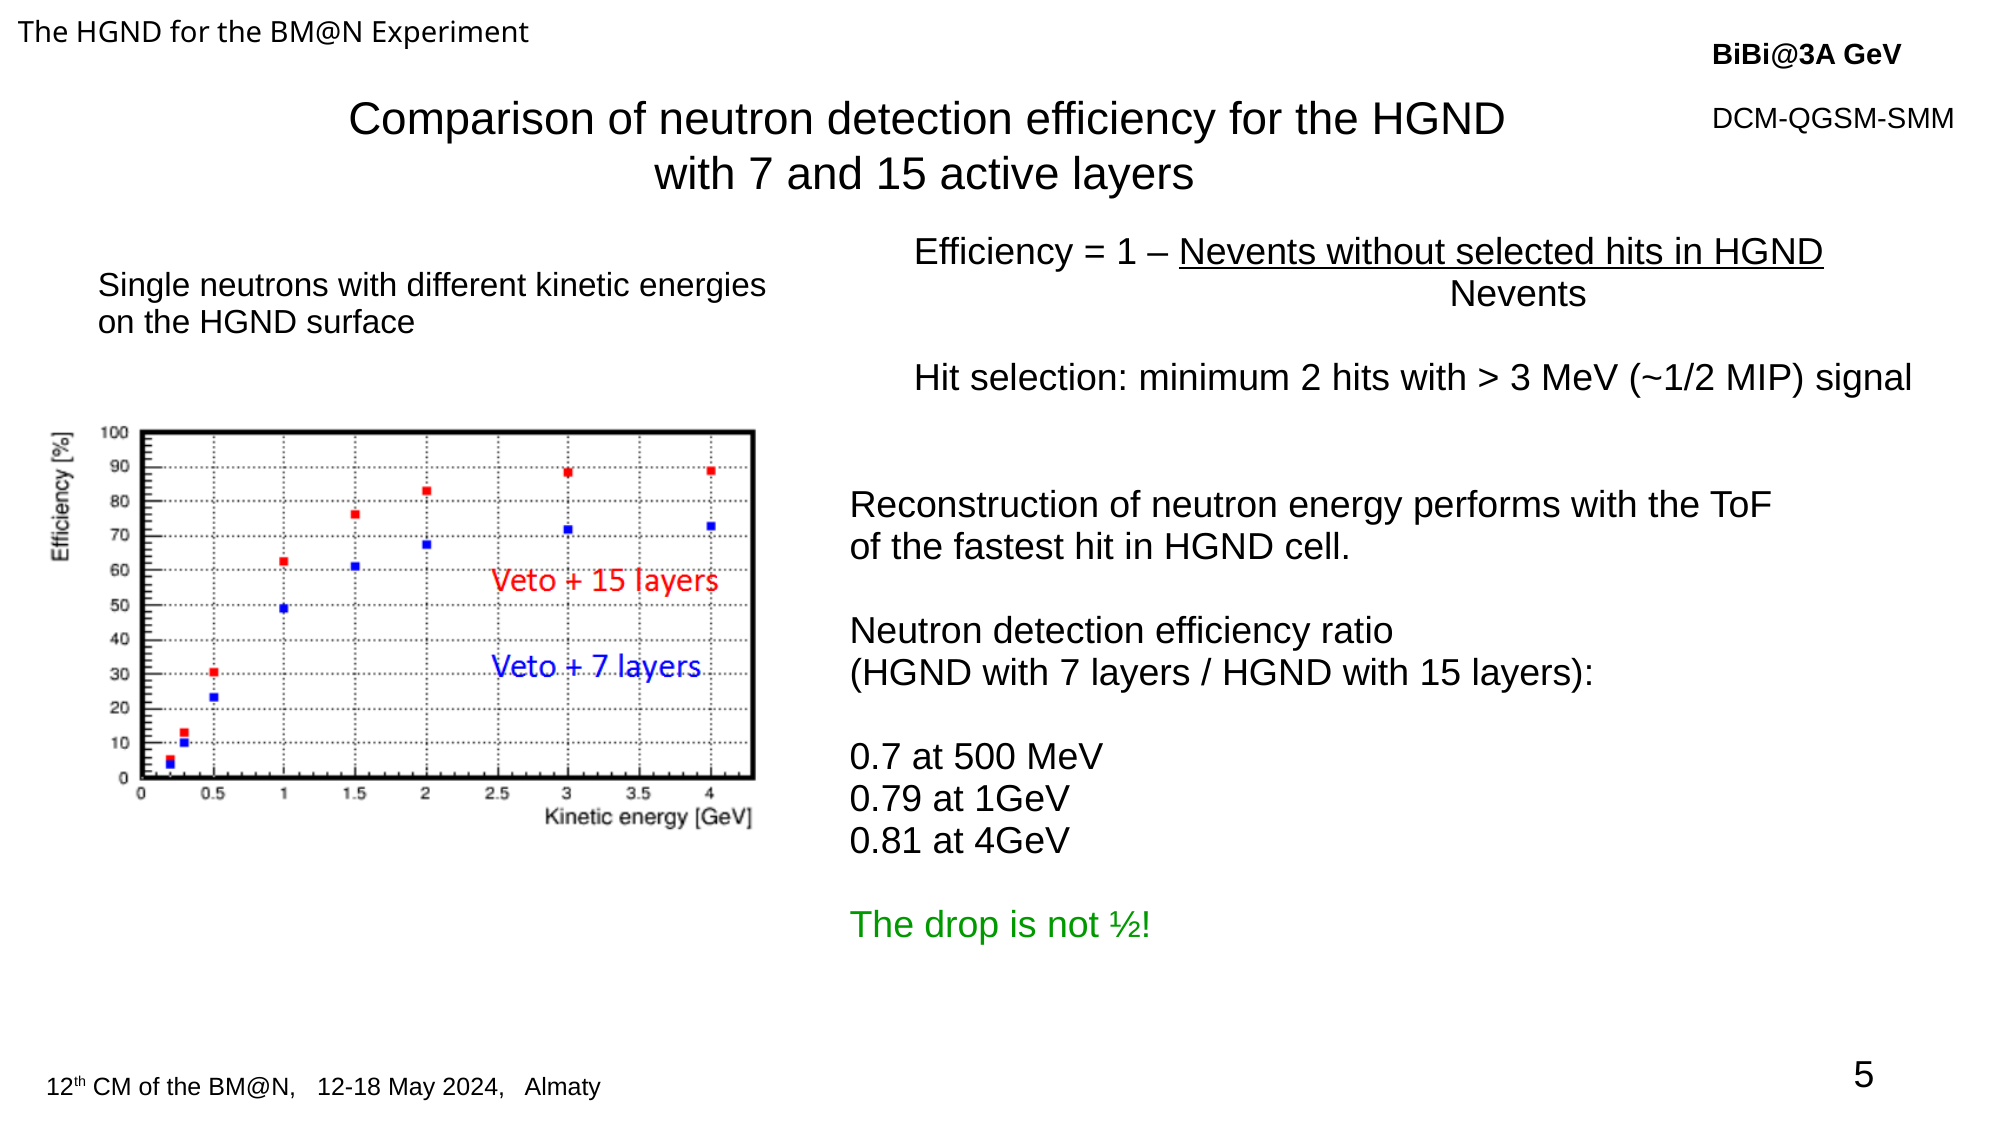

The HGND for the BM@N Experiment
BiBi@3A GeV
DCM-QGSM-SMM
Comparison of neutron detection efficiency for the HGND
 with 7 and 15 active layers
Efficiency = 1 – Nevents without selected hits in HGND
 Nevents
Hit selection: minimum 2 hits with > 3 MeV (~1/2 MIP) signal
Single neutrons with different kinetic energies
on the HGND surface
Reconstruction of neutron energy performs with the ToF
of the fastest hit in HGND cell.
Neutron detection efficiency ratio
(HGND with 7 layers / HGND with 15 layers):
0.7 at 500 MeV
0.79 at 1GeV
0.81 at 4GeV
The drop is not ½!
12th CM of the BM@N, 12-18 May 2024, Almaty